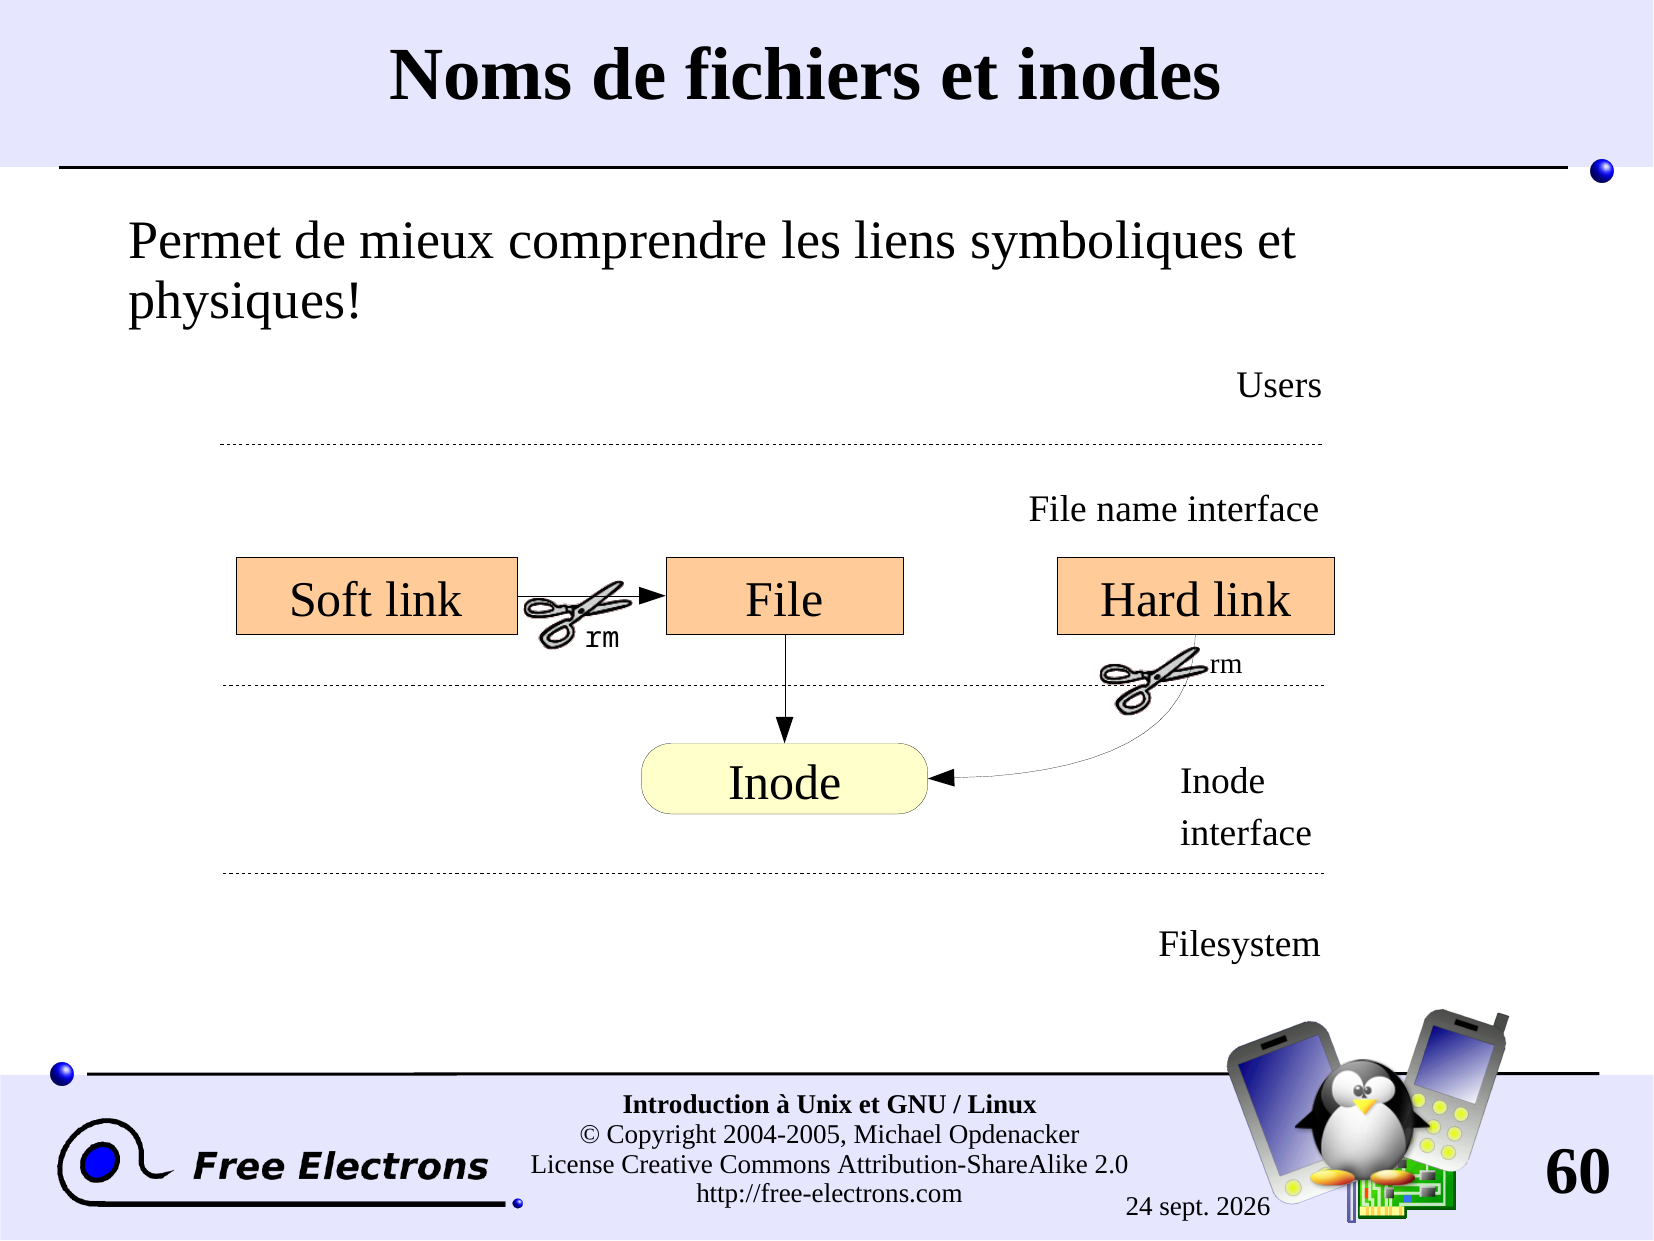

# Noms de fichiers et inodes
Permet de mieux comprendre les liens symboliques et physiques!